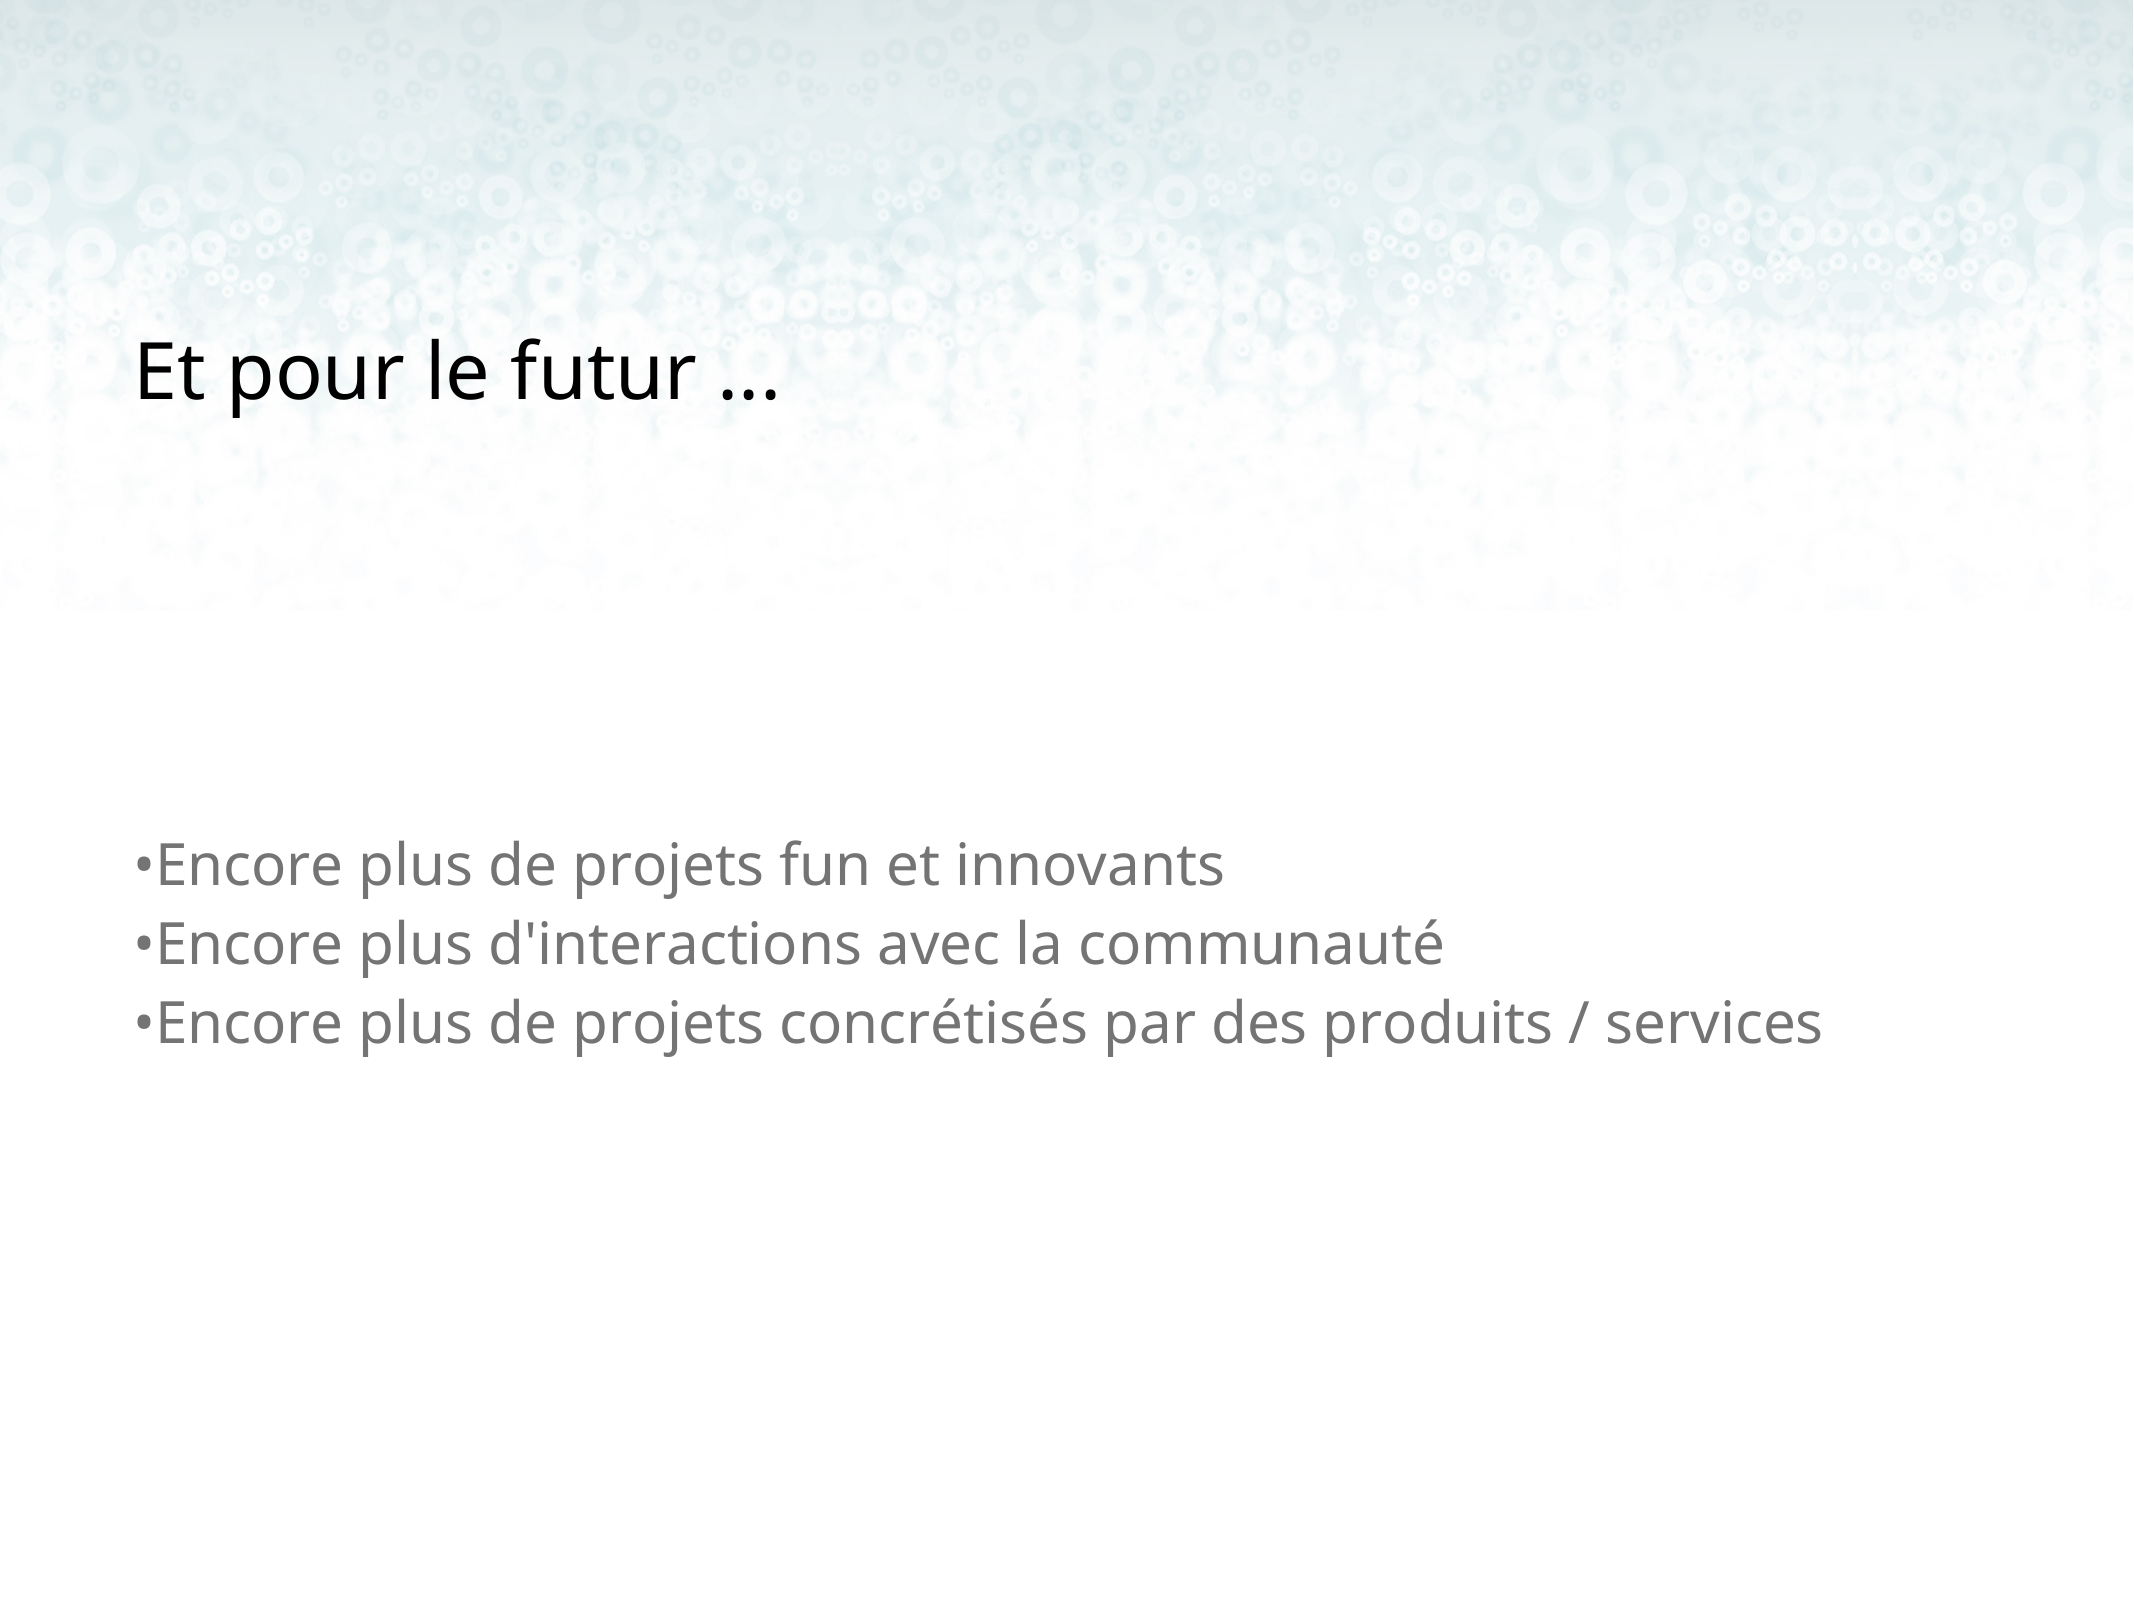

# Et pour le futur ...
Encore plus de projets fun et innovants
Encore plus d'interactions avec la communauté
Encore plus de projets concrétisés par des produits / services